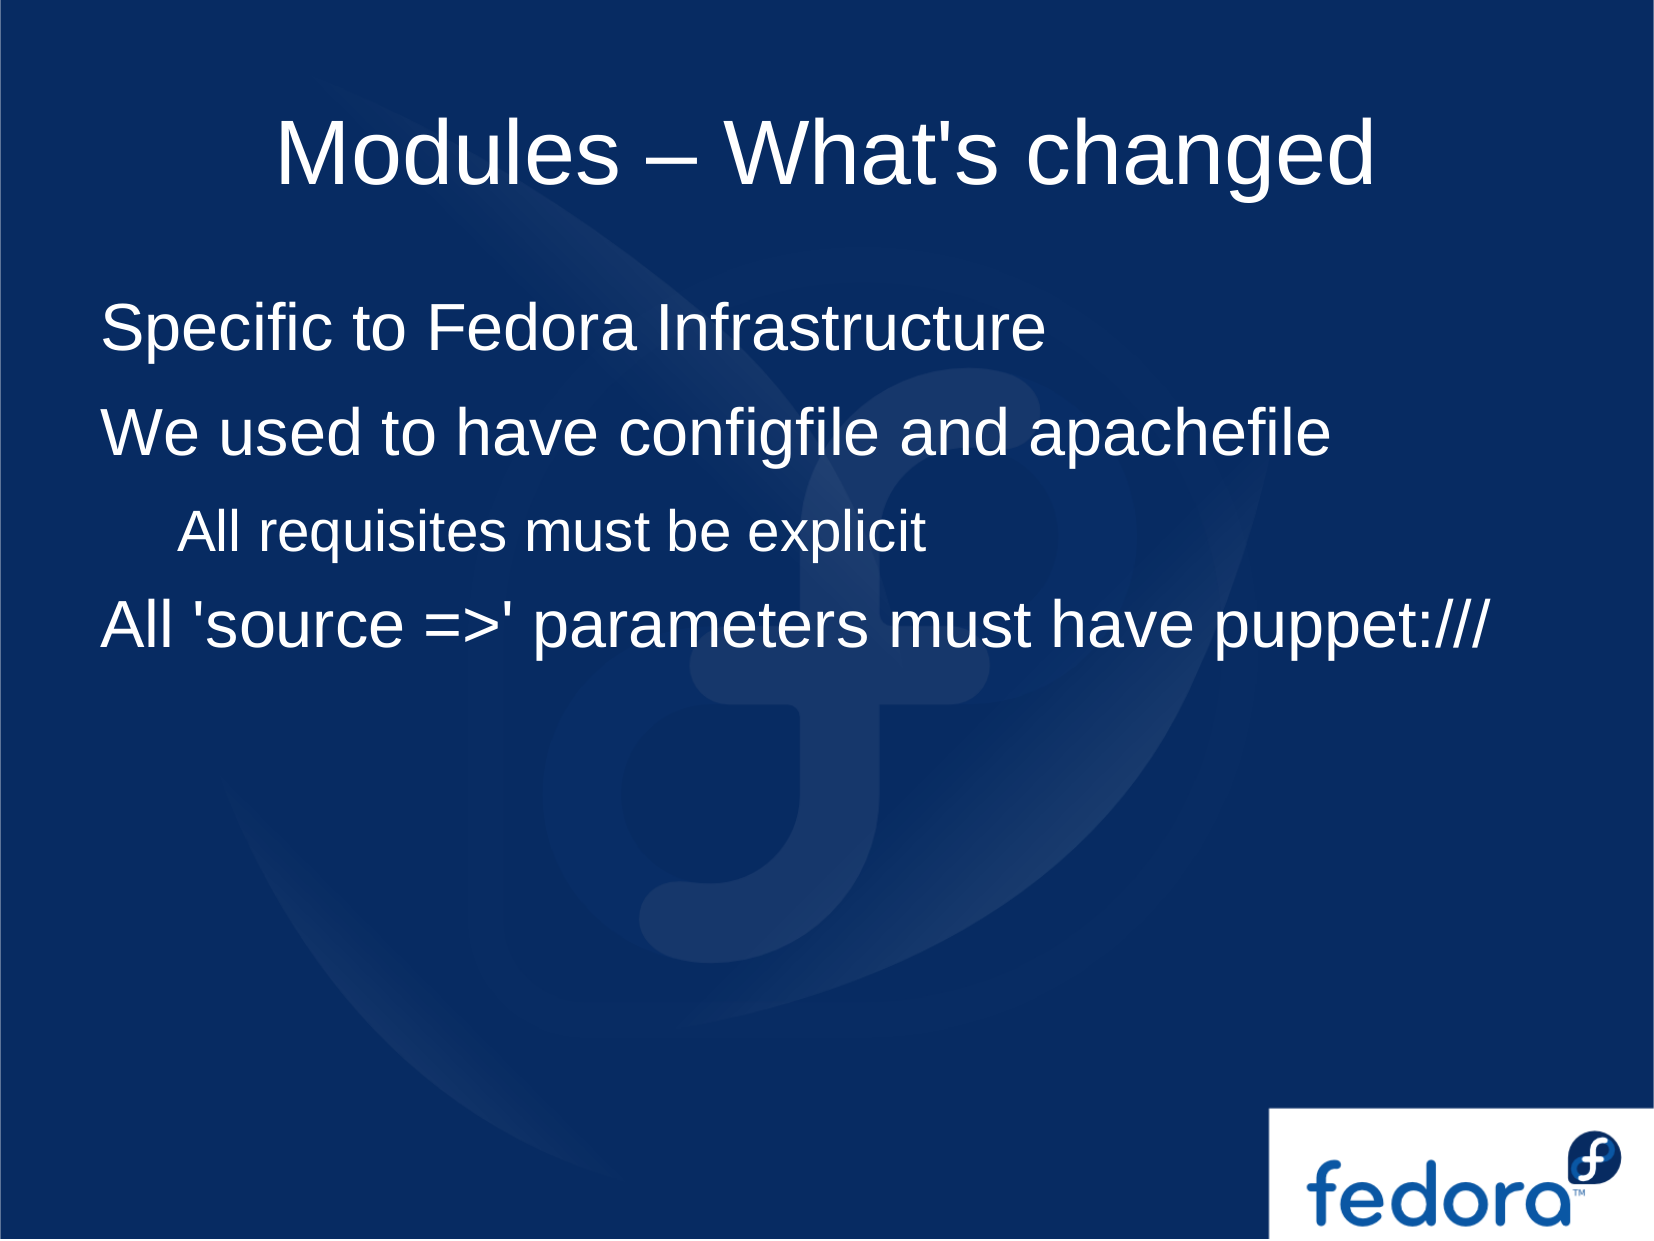

# Modules – What's changed
Specific to Fedora Infrastructure
We used to have configfile and apachefile
All requisites must be explicit
All 'source =>' parameters must have puppet:///